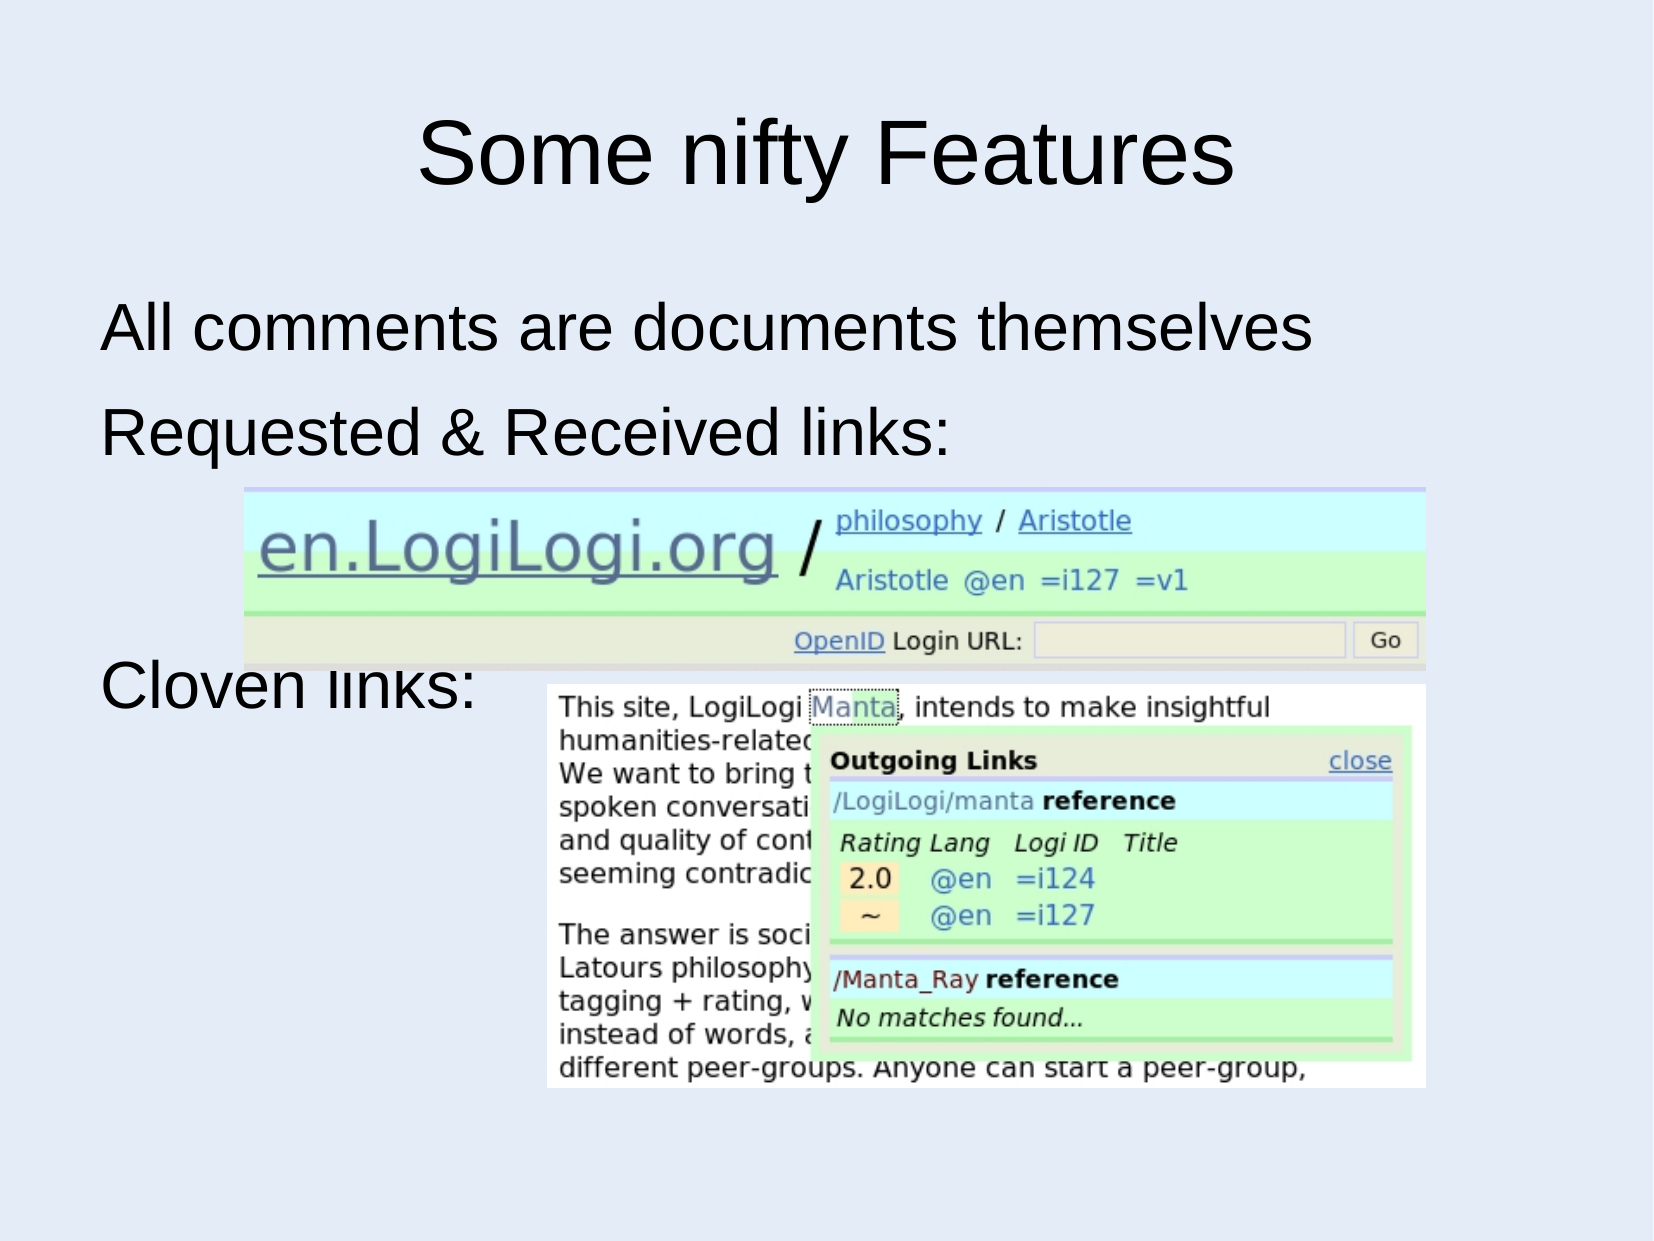

# Some nifty Features
All comments are documents themselves
Requested & Received links:
Cloven links: